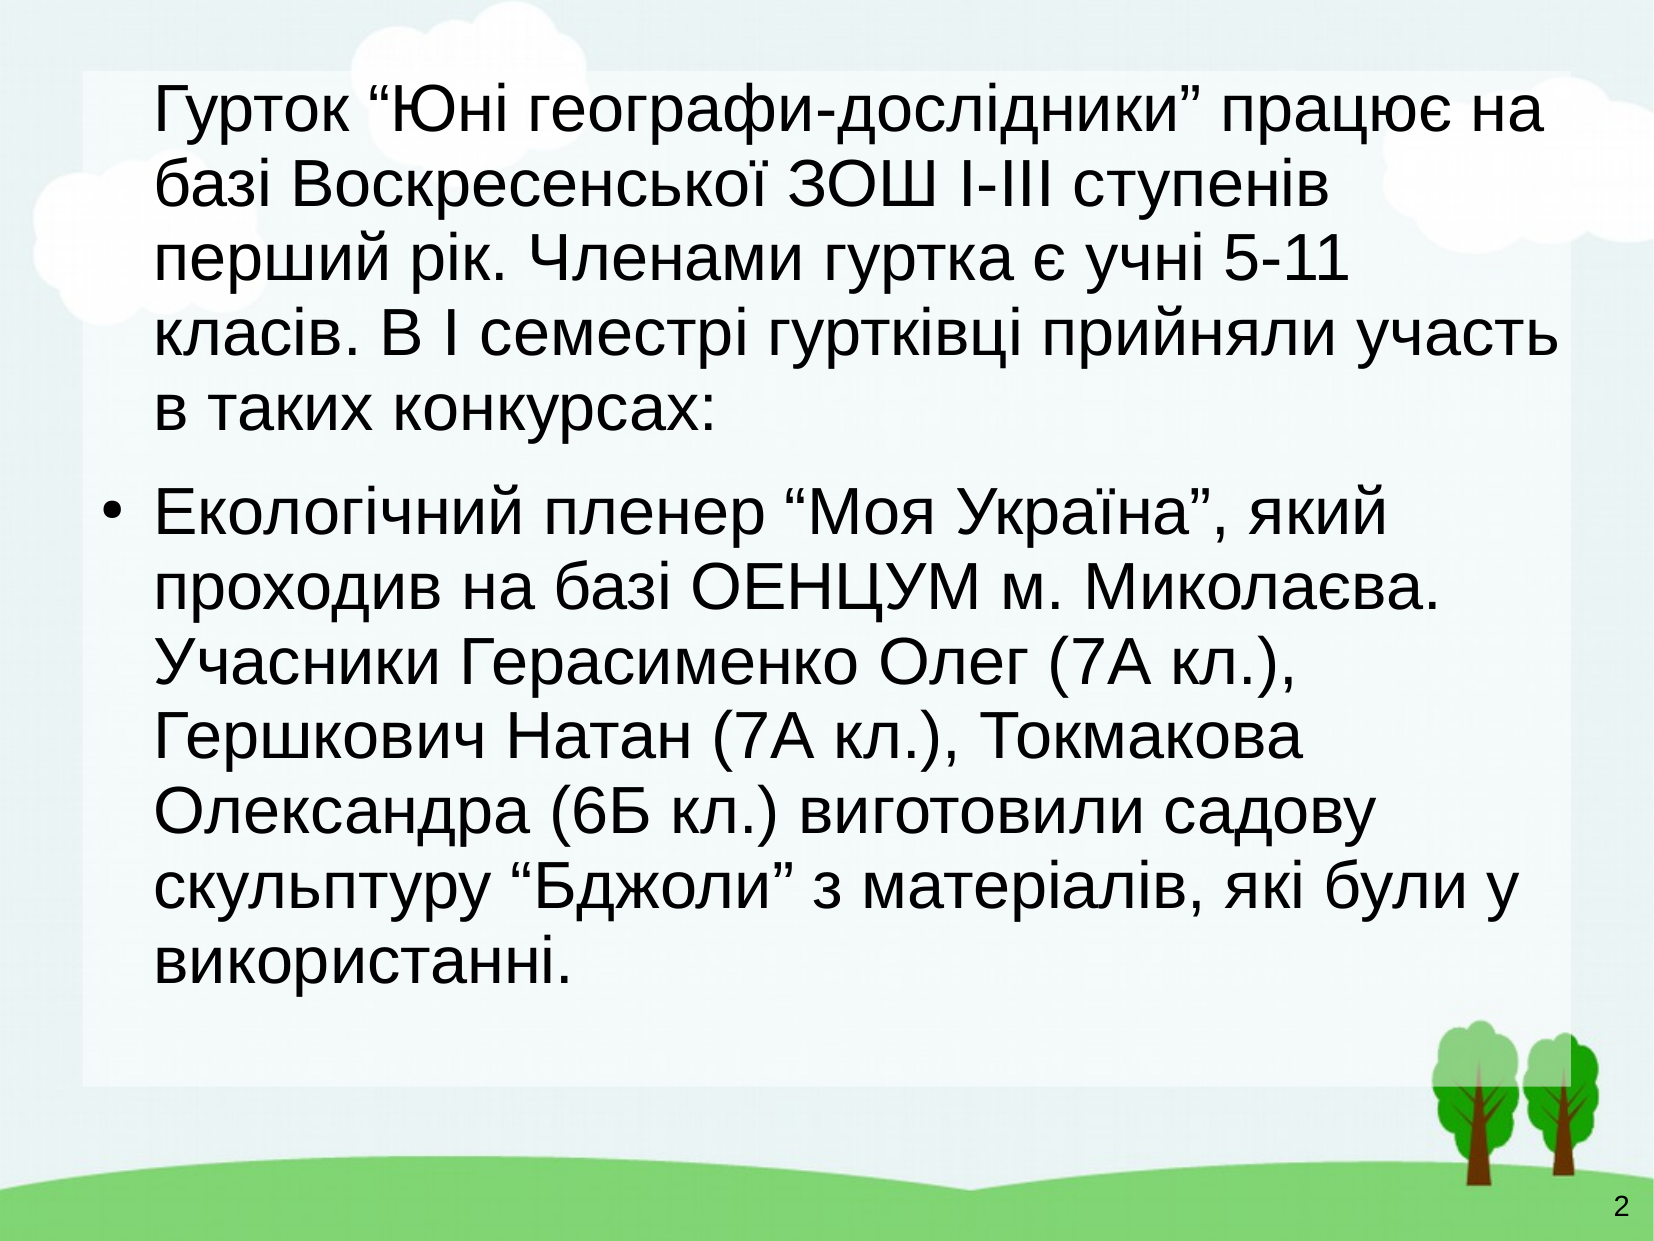

# Гурток “Юні географи-дослідники” працює на базі Воскресенської ЗОШ І-ІІІ ступенів перший рік. Членами гуртка є учні 5-11 класів. В І семестрі гуртківці прийняли участь в таких конкурсах:
Екологічний пленер “Моя Україна”, який проходив на базі ОЕНЦУМ м. Миколаєва. Учасники Герасименко Олег (7А кл.), Гершкович Натан (7А кл.), Токмакова Олександра (6Б кл.) виготовили садову скульптуру “Бджоли” з матеріалів, які були у використанні.
2